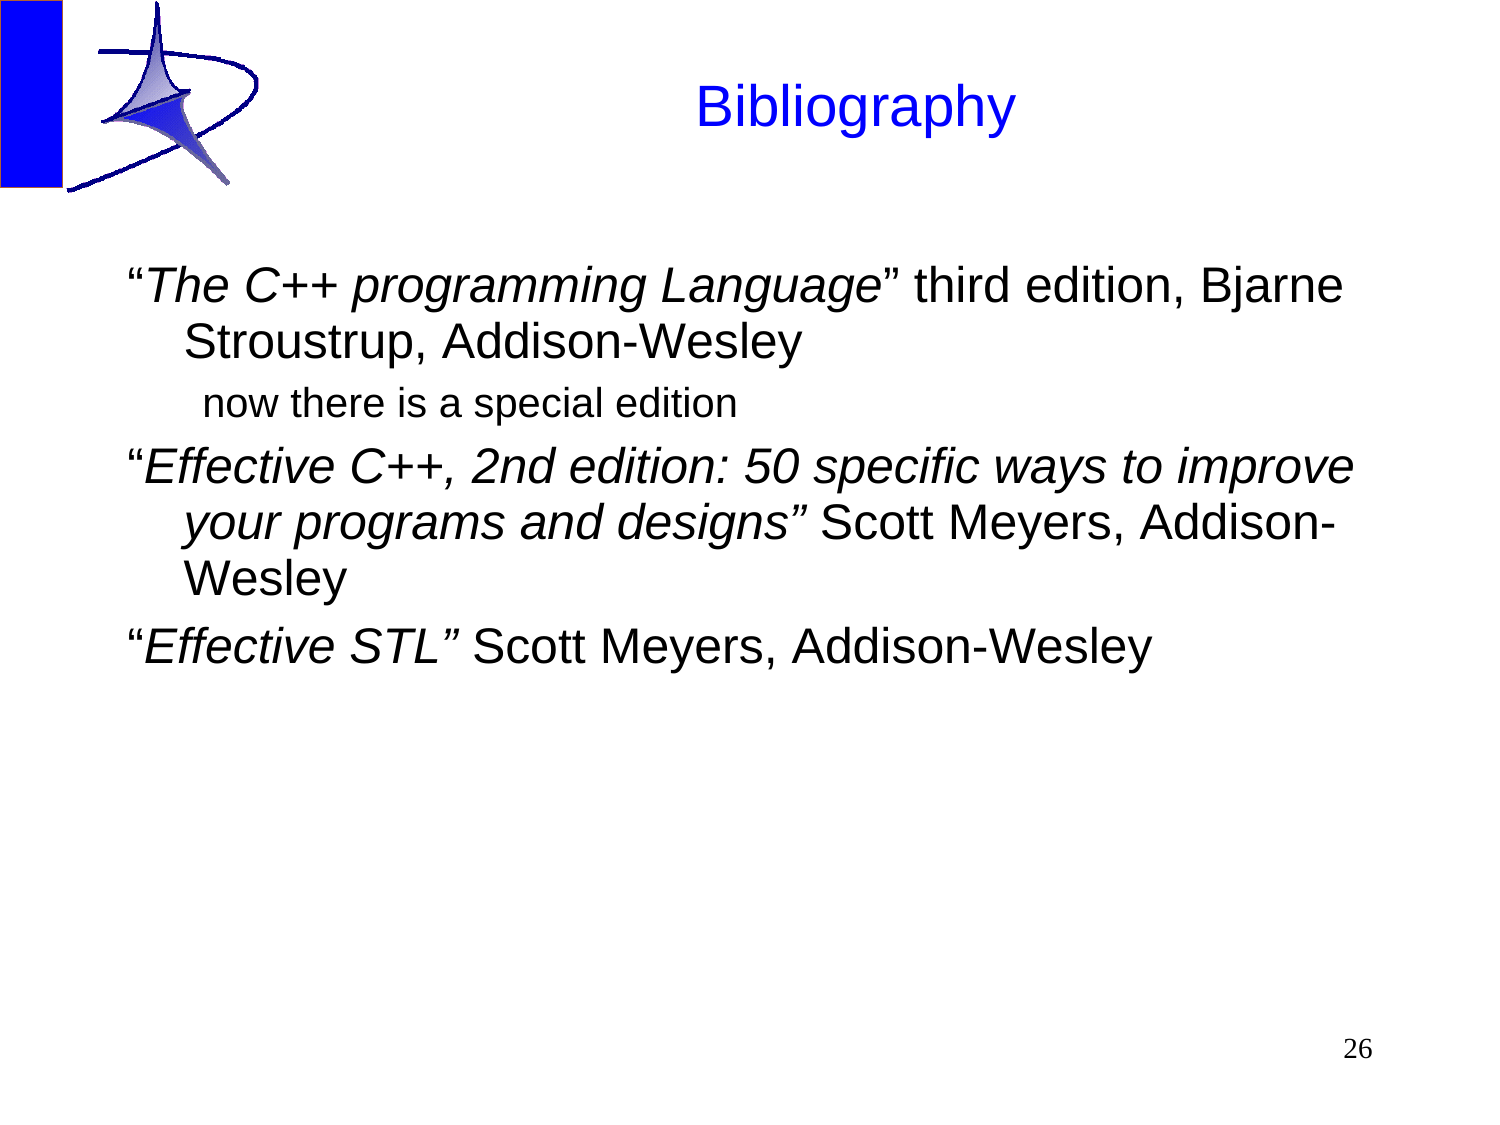

# Bibliography
“The C++ programming Language” third edition, Bjarne Stroustrup, Addison-Wesley
now there is a special edition
“Effective C++, 2nd edition: 50 specific ways to improve your programs and designs” Scott Meyers, Addison-Wesley
“Effective STL” Scott Meyers, Addison-Wesley
26